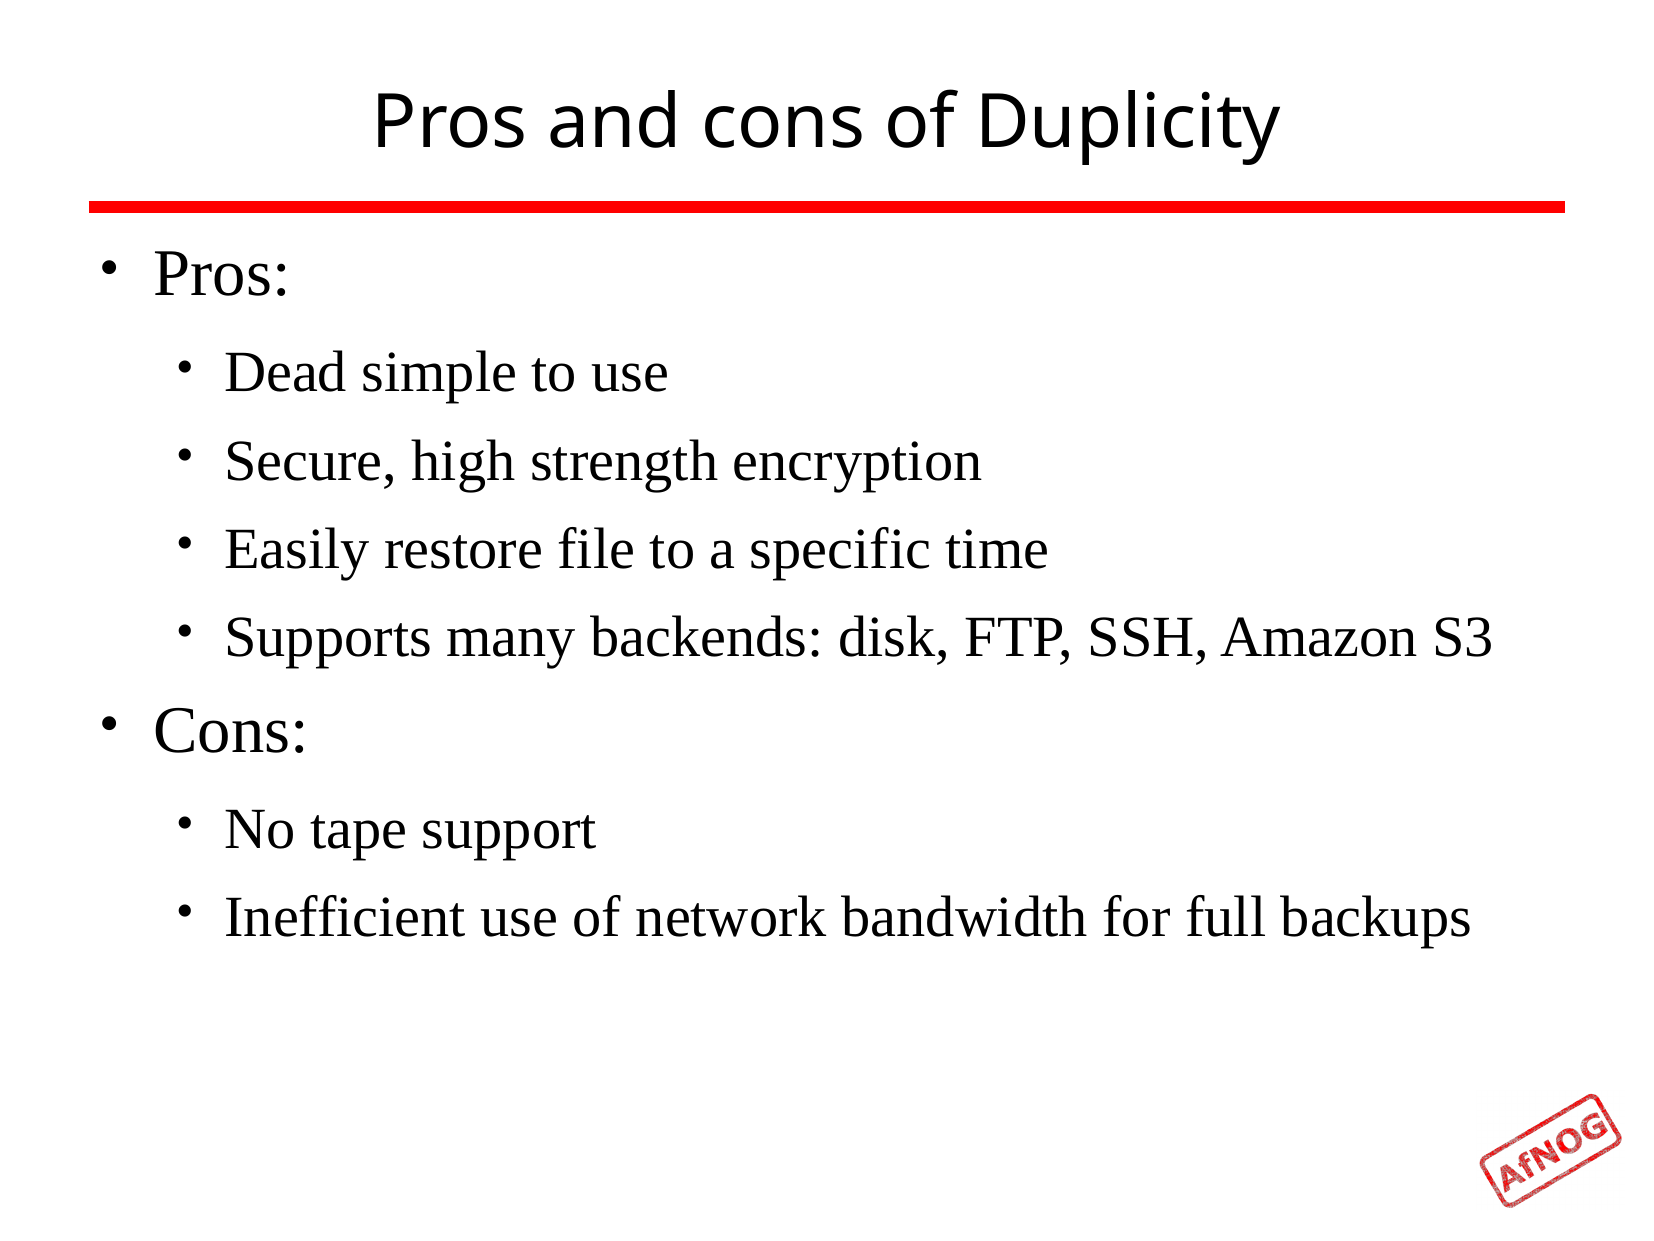

# Pros and cons of Duplicity
Pros:
Dead simple to use
Secure, high strength encryption
Easily restore file to a specific time
Supports many backends: disk, FTP, SSH, Amazon S3
Cons:
No tape support
Inefficient use of network bandwidth for full backups